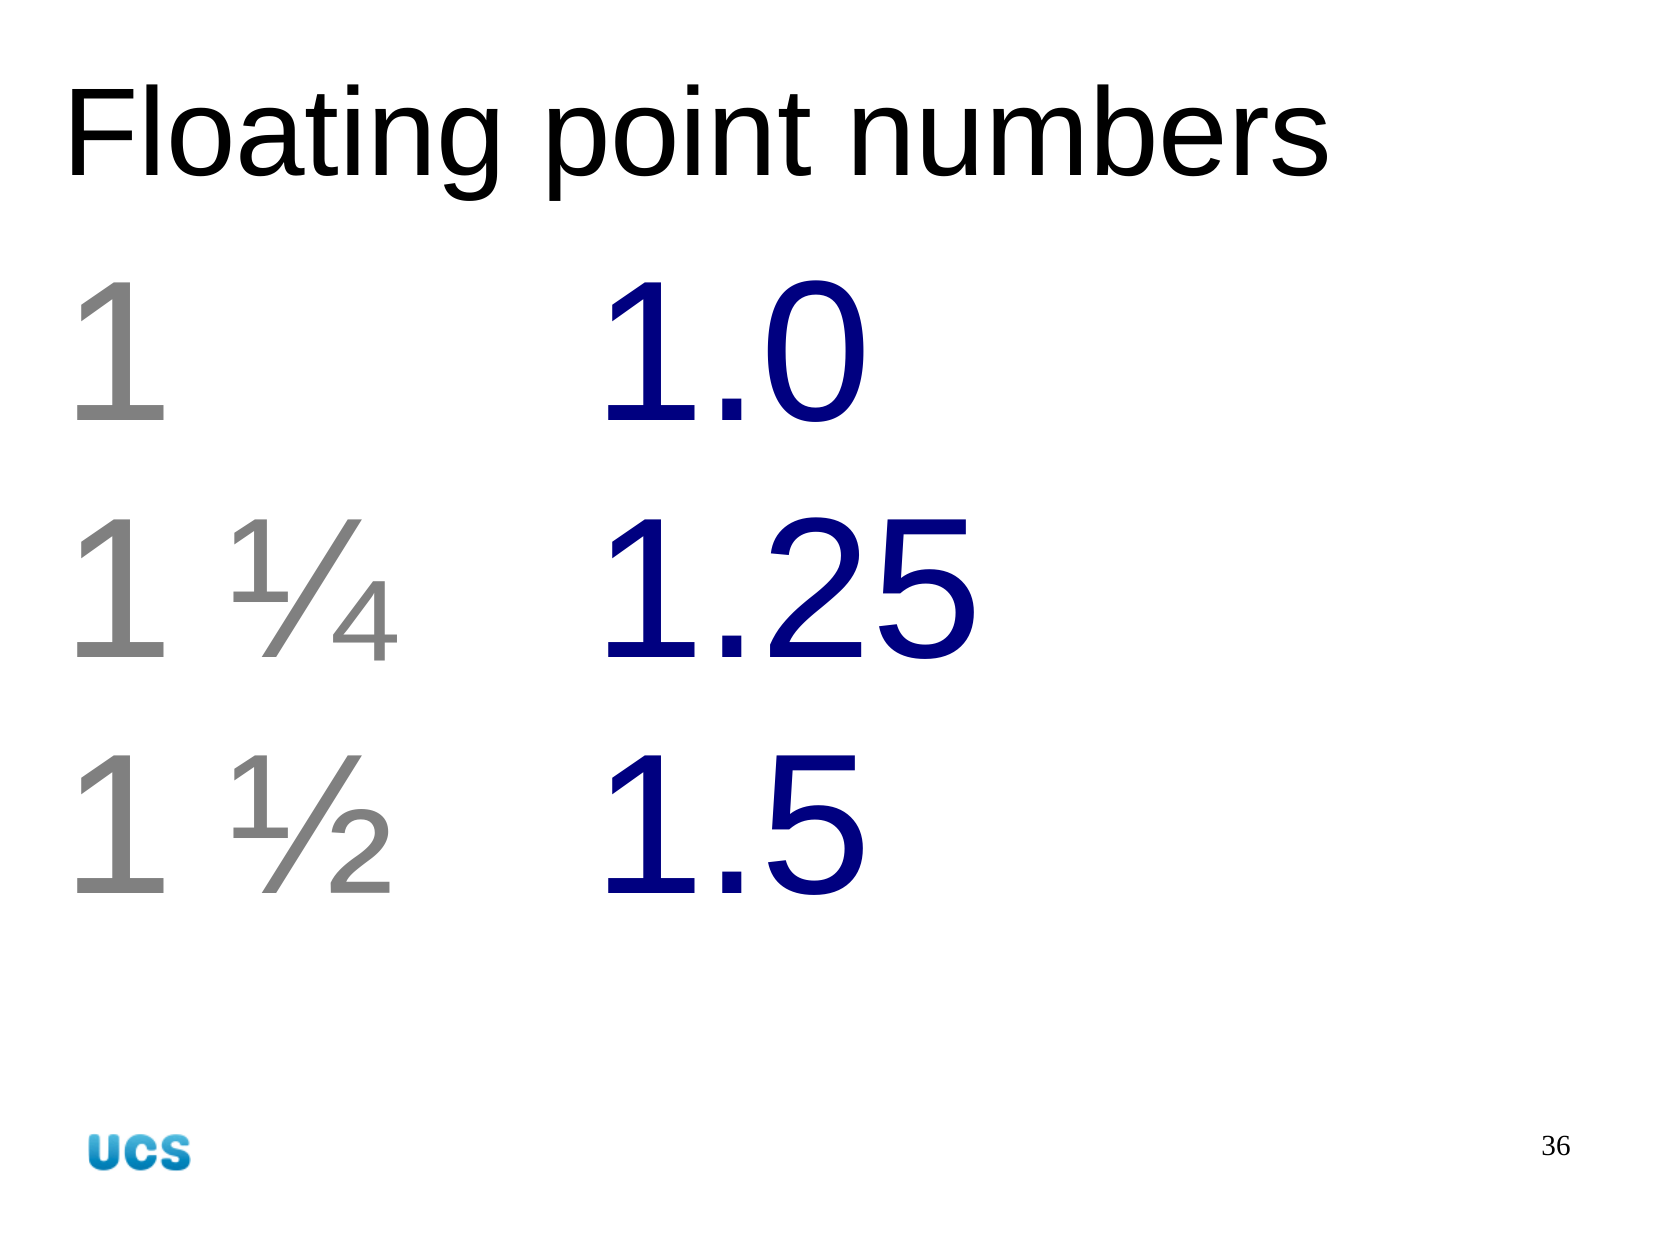

Floating point numbers
1
1.0
1 ¼
1.25
1 ½
1.5
36